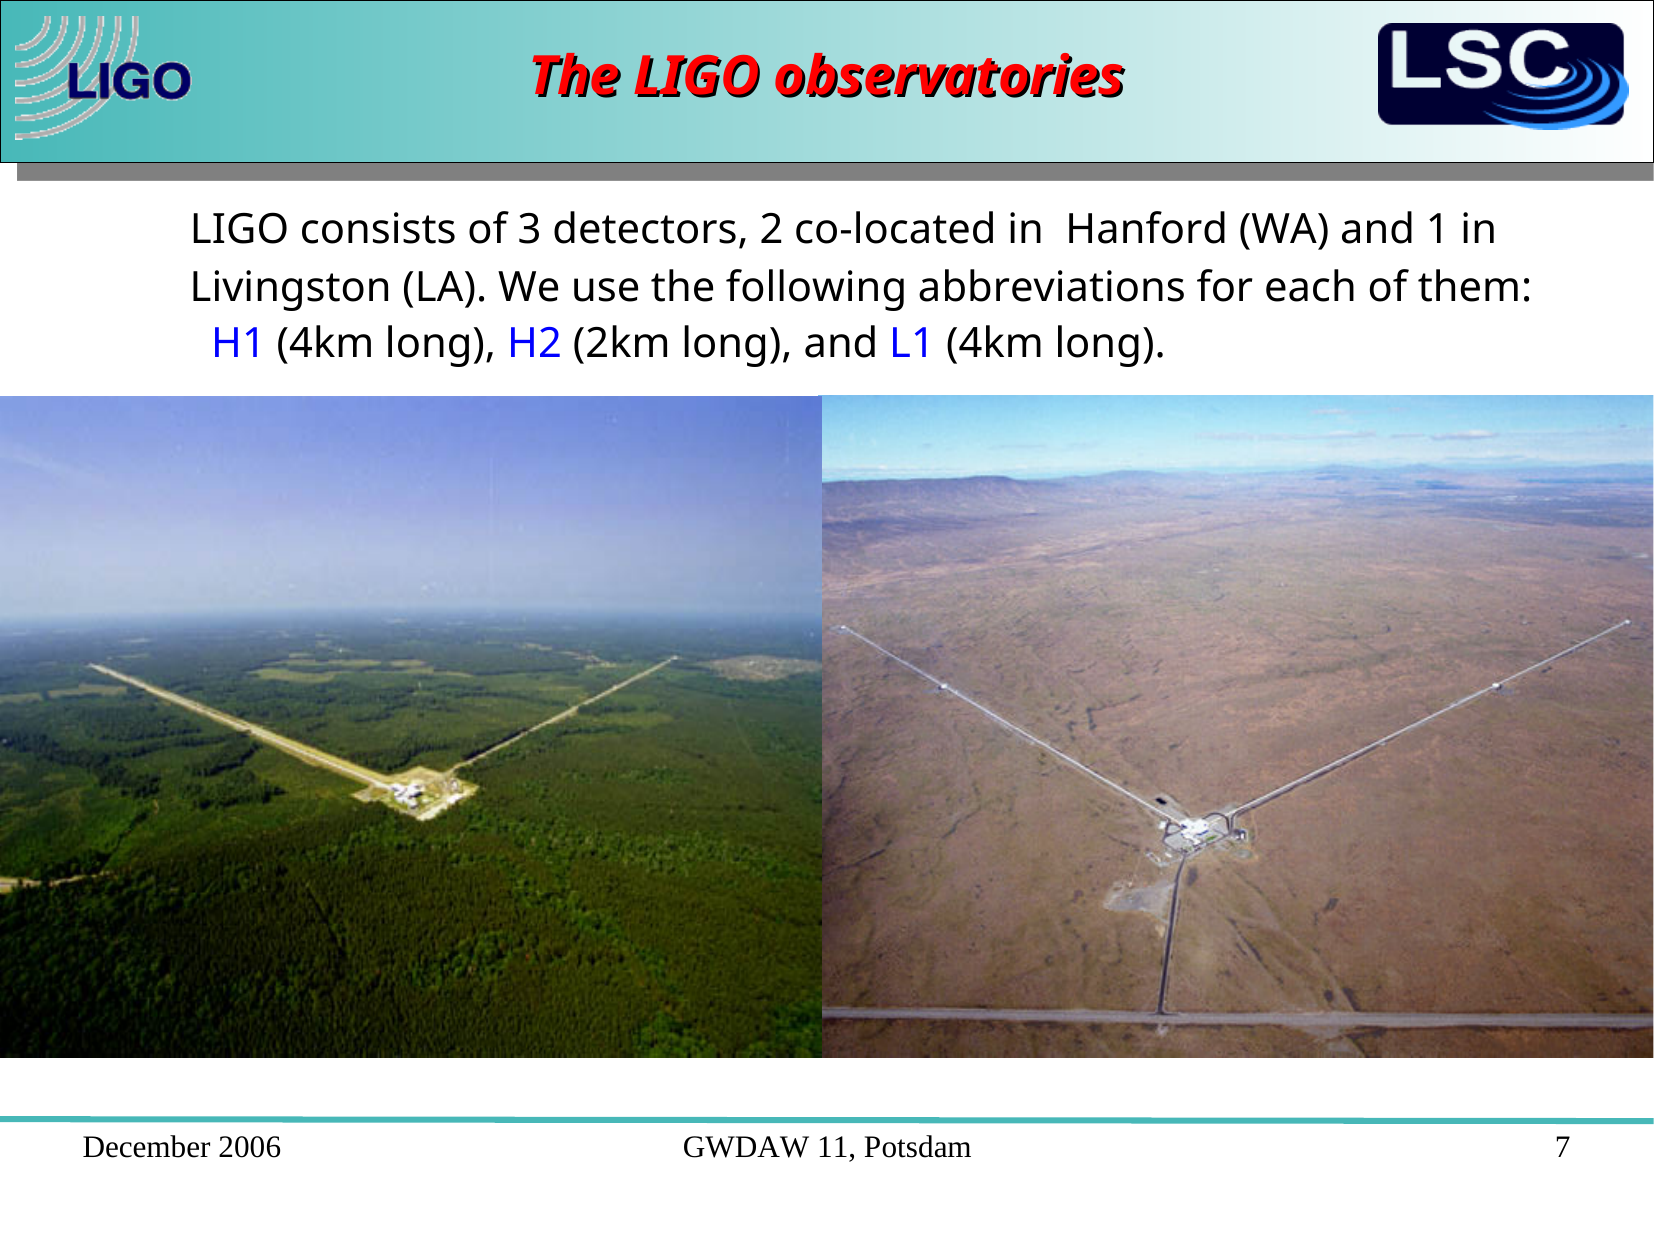

The LIGO observatories
 LIGO consists of 3 detectors, 2 co-located in Hanford (WA) and 1 in Livingston (LA). We use the following abbreviations for each of them: H1 (4km long), H2 (2km long), and L1 (4km long).
7